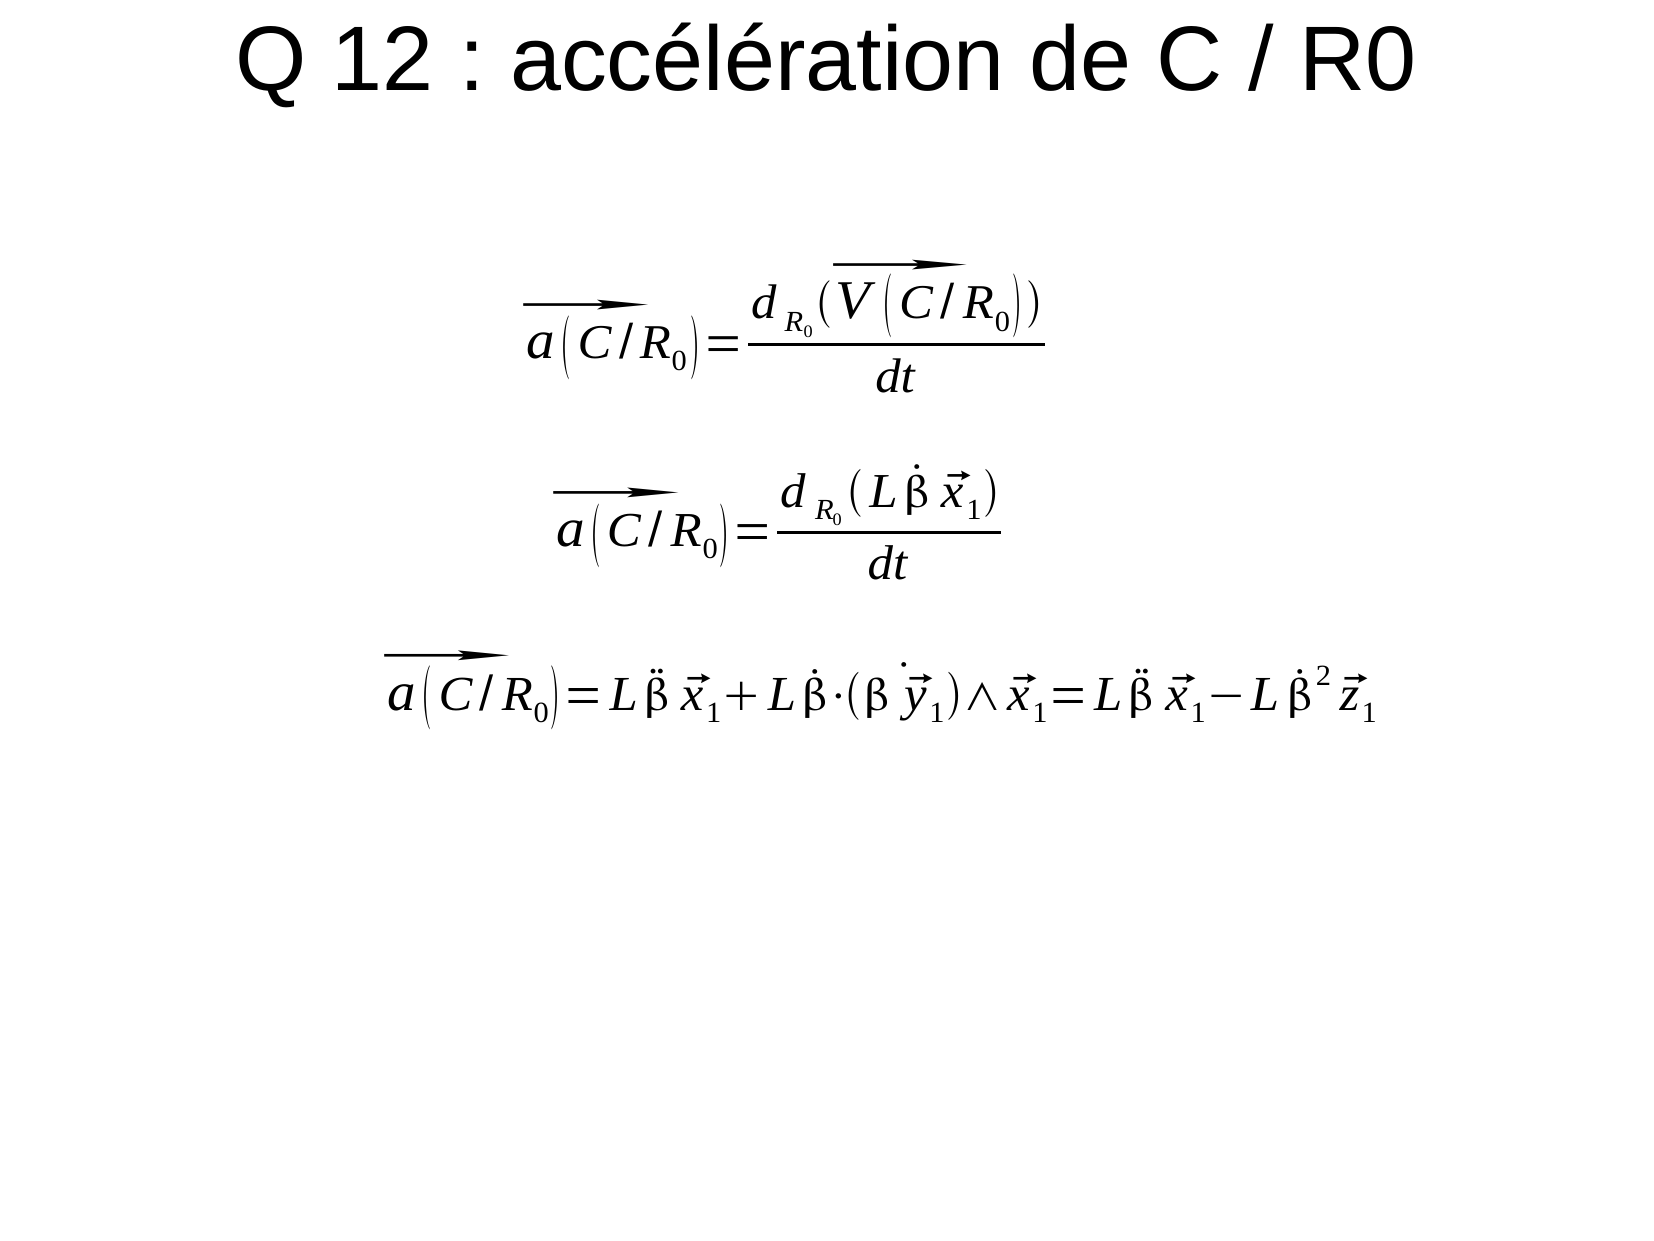

# Q 12 : accélération de C / R0